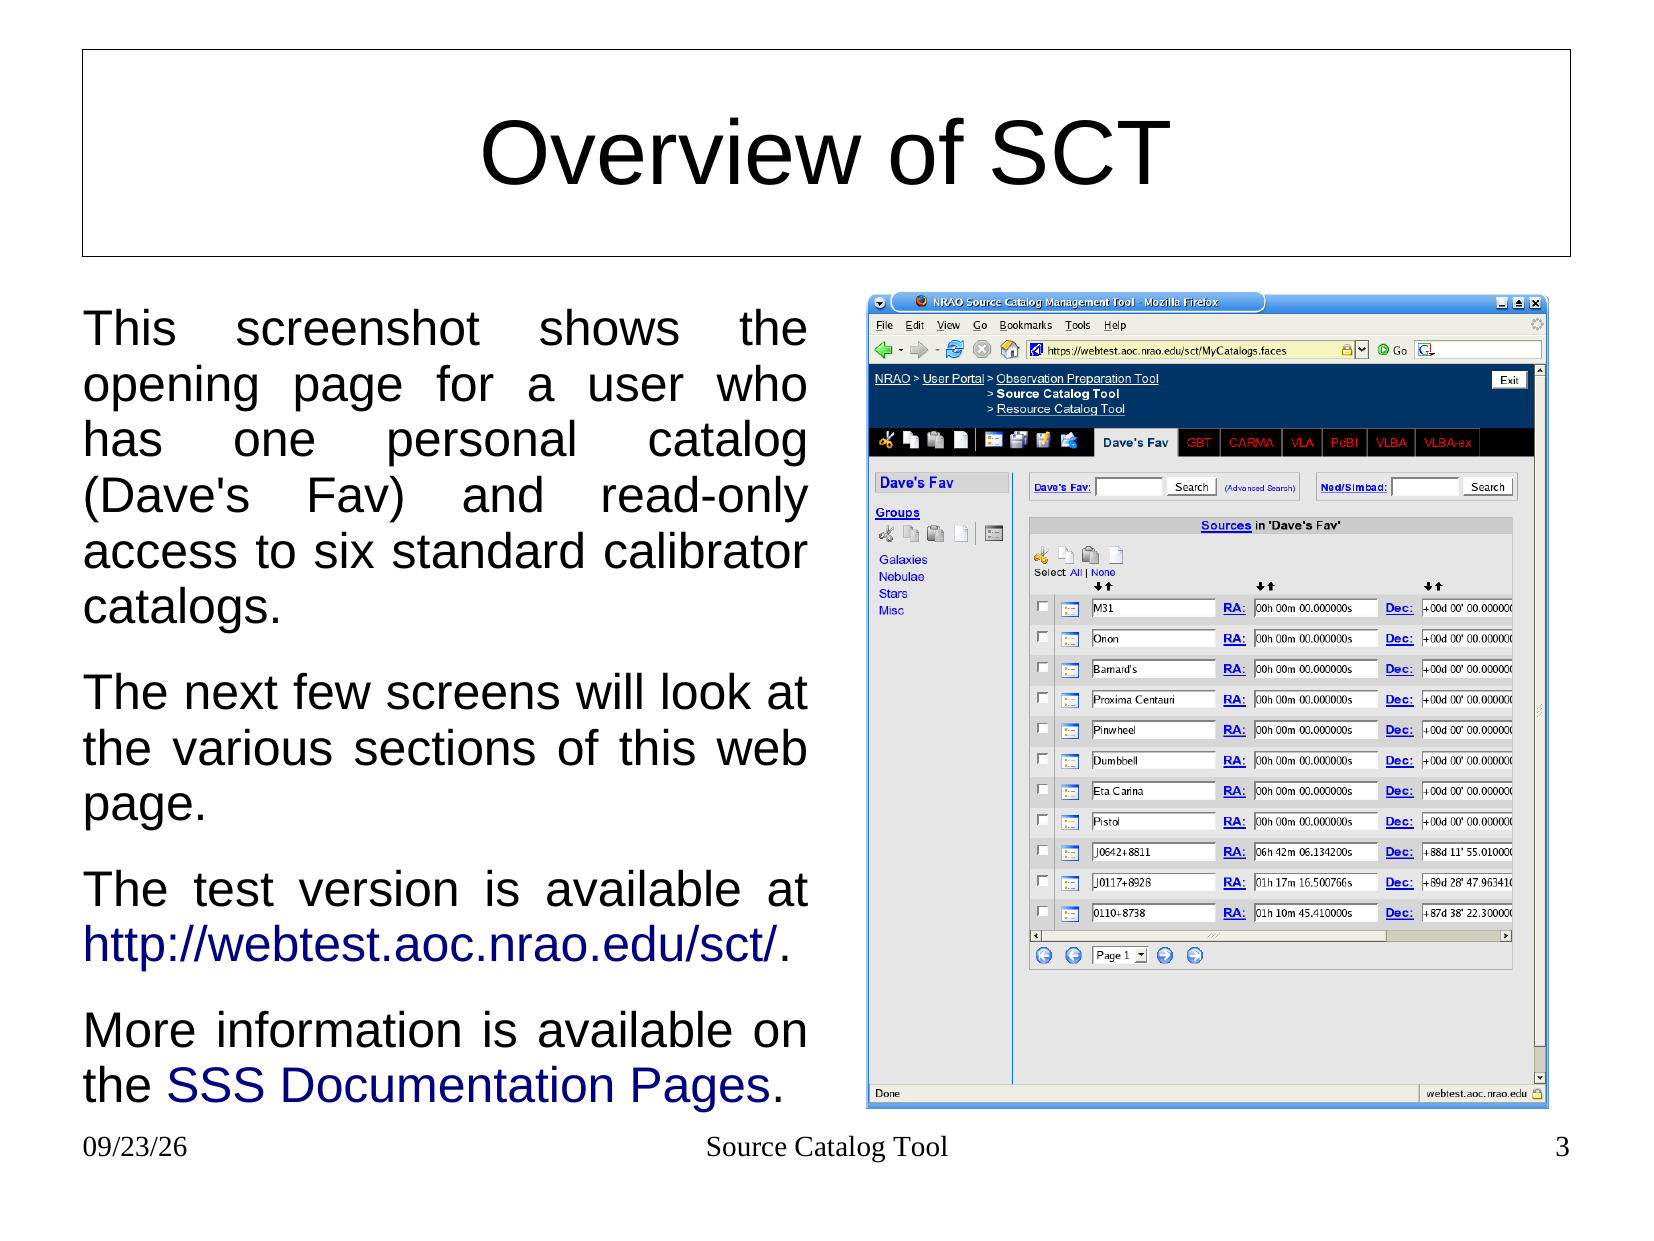

# Overview of SCT
This screenshot shows the opening page for a user who has one personal catalog (Dave's Fav) and read-only access to six standard calibrator catalogs.
The next few screens will look at the various sections of this web page.
The test version is available at http://webtest.aoc.nrao.edu/sct/.
More information is available on the SSS Documentation Pages.
Source Catalog Tool
3